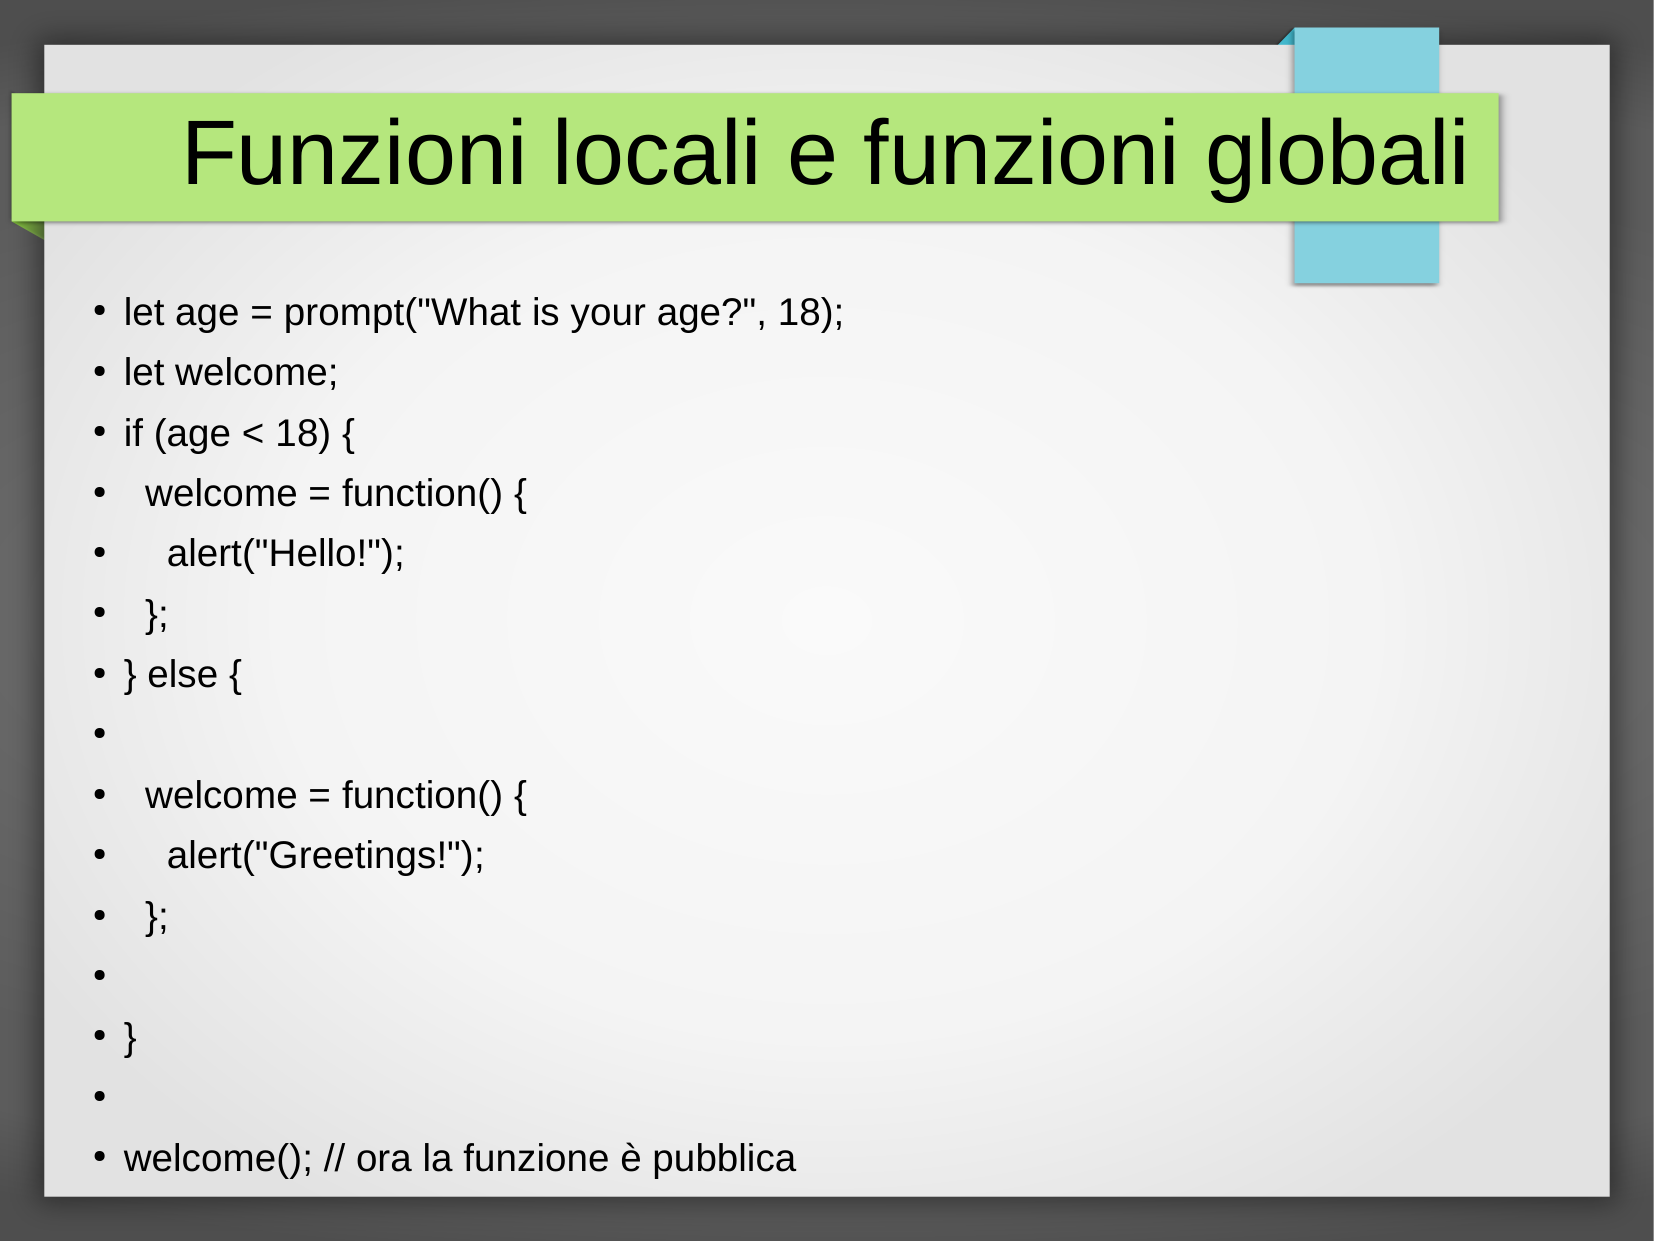

# Funzioni locali e funzioni globali
let age = prompt("What is your age?", 18);
let welcome;
if (age < 18) {
 welcome = function() {
 alert("Hello!");
 };
} else {
 welcome = function() {
 alert("Greetings!");
 };
}
welcome(); // ora la funzione è pubblica